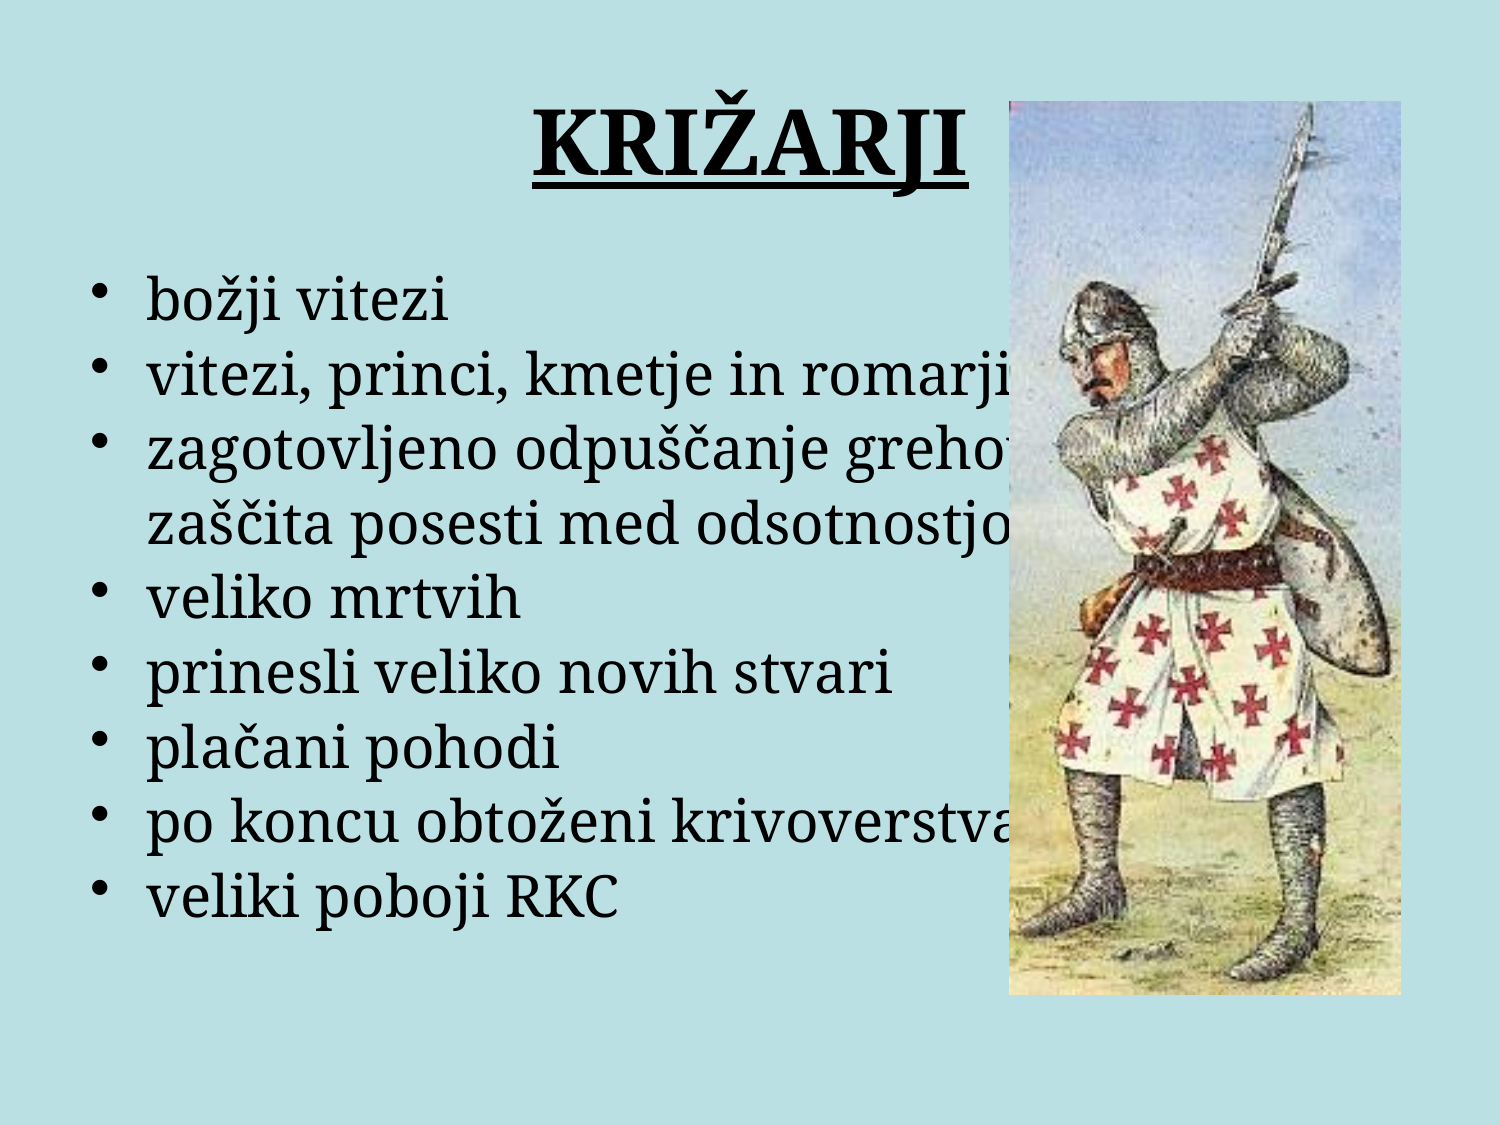

# KRIŽARJI
božji vitezi
vitezi, princi, kmetje in romarji
zagotovljeno odpuščanje grehov in
	zaščita posesti med odsotnostjo
veliko mrtvih
prinesli veliko novih stvari
plačani pohodi
po koncu obtoženi krivoverstva
veliki poboji RKC